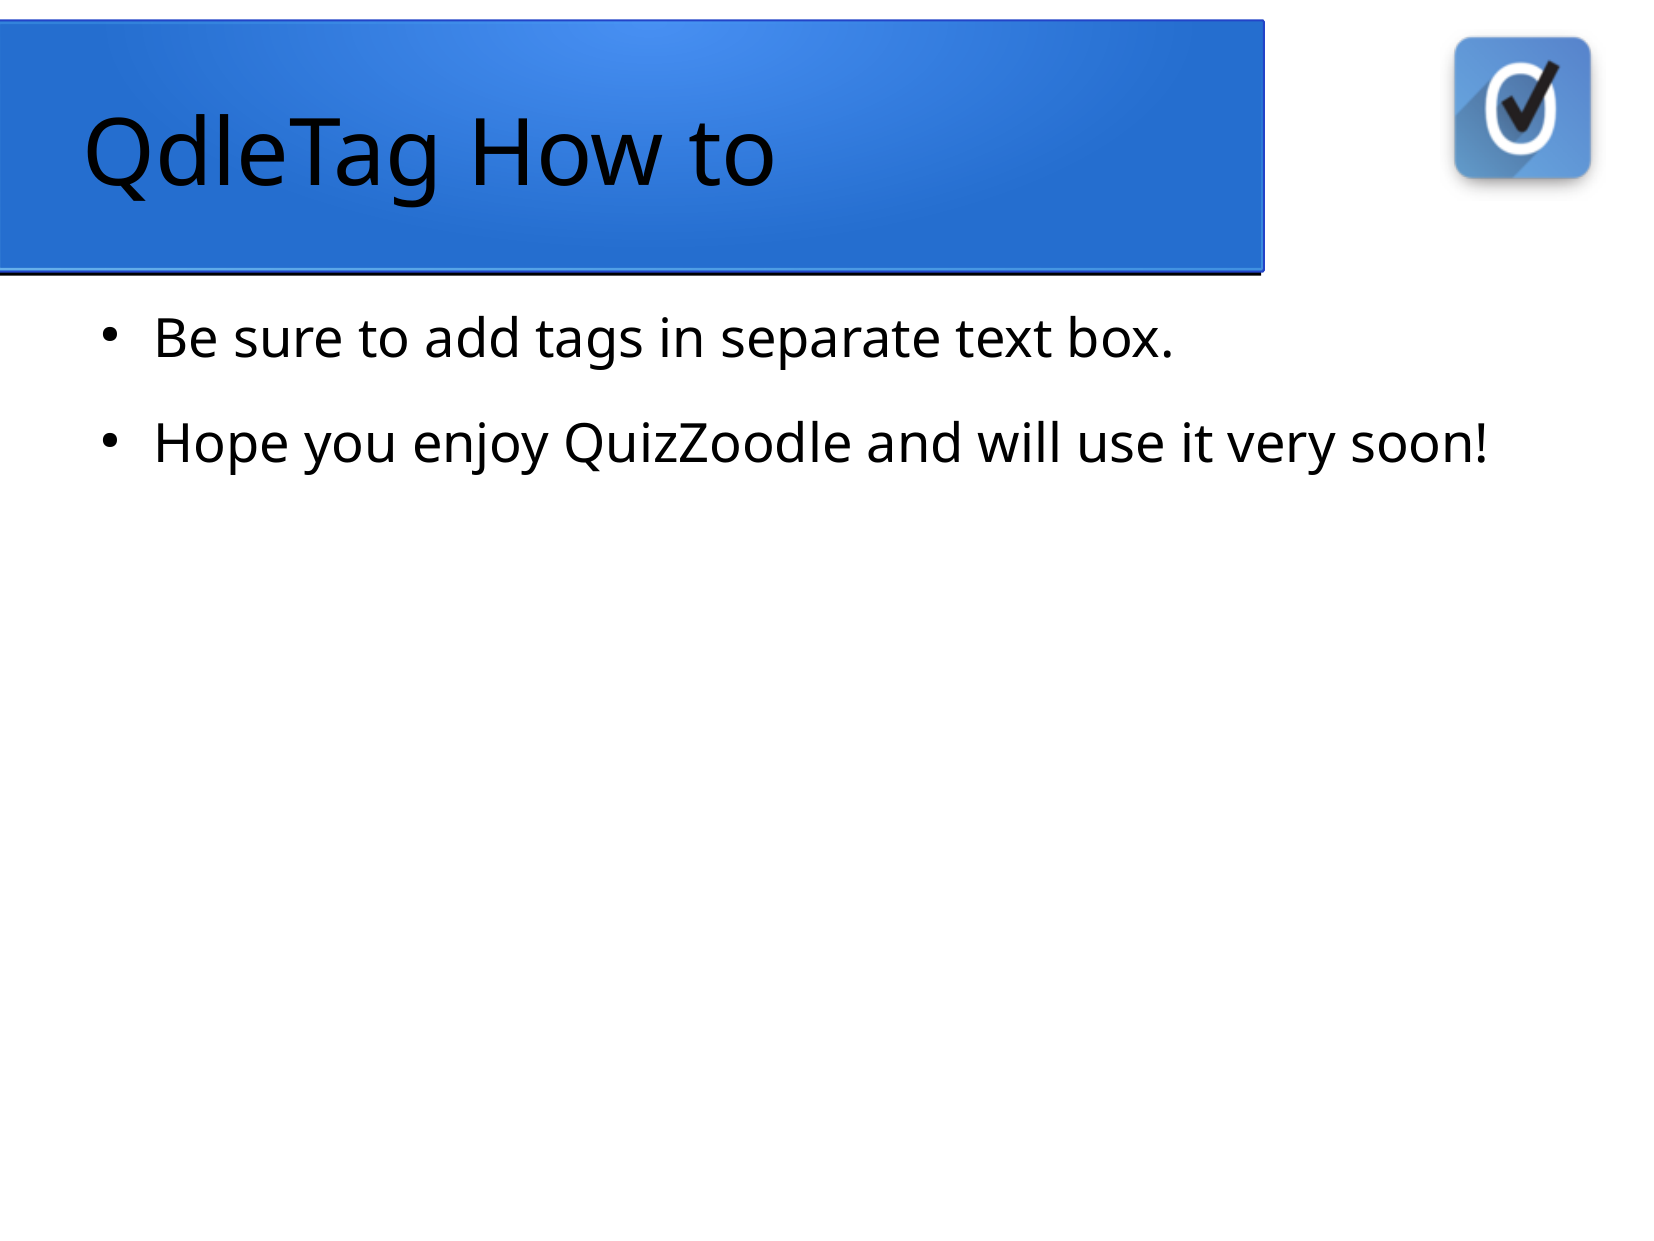

# QdleTag How to
Be sure to add tags in separate text box.
Hope you enjoy QuizZoodle and will use it very soon!